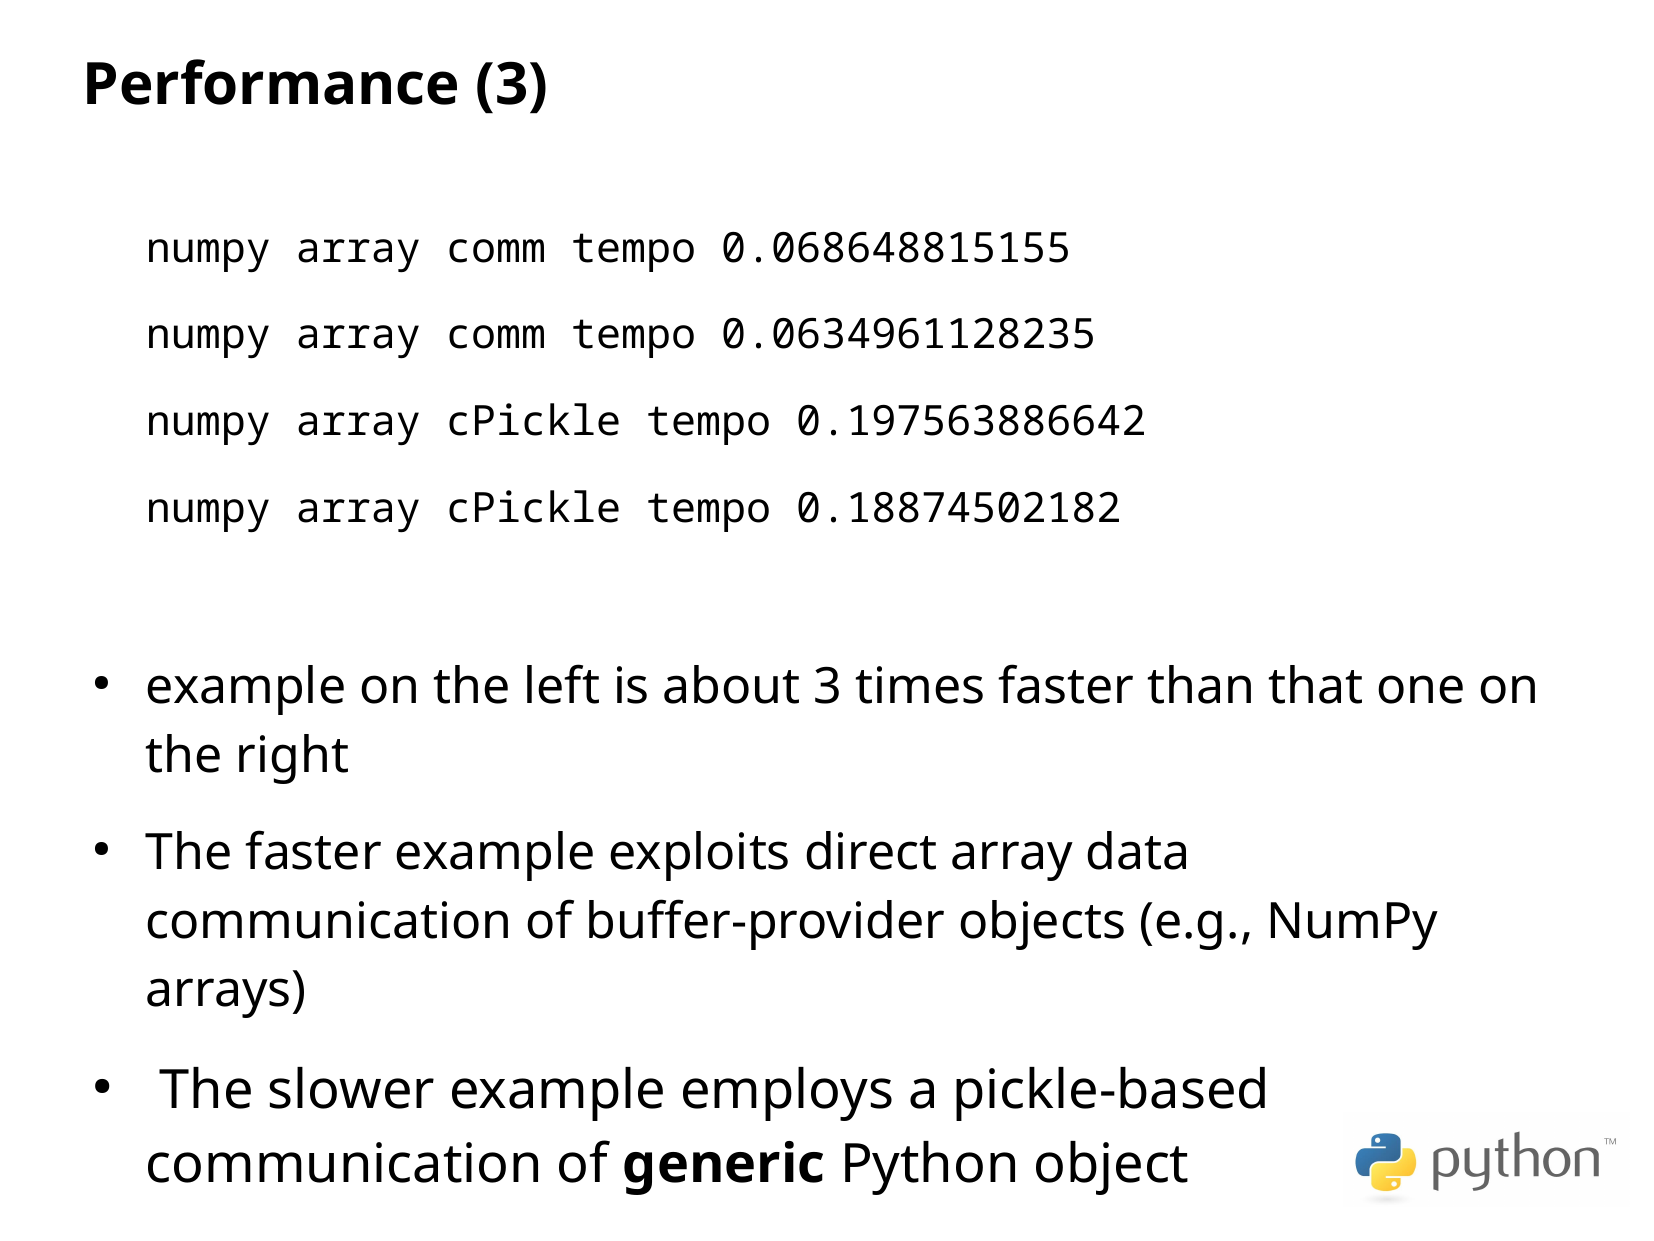

# Performance (3)
numpy array comm tempo 0.068648815155
numpy array comm tempo 0.0634961128235
numpy array cPickle tempo 0.197563886642
numpy array cPickle tempo 0.18874502182
example on the left is about 3 times faster than that one on the right
The faster example exploits direct array data communication of buffer-provider objects (e.g., NumPy arrays)
 The slower example employs a pickle-based communication of generic Python object